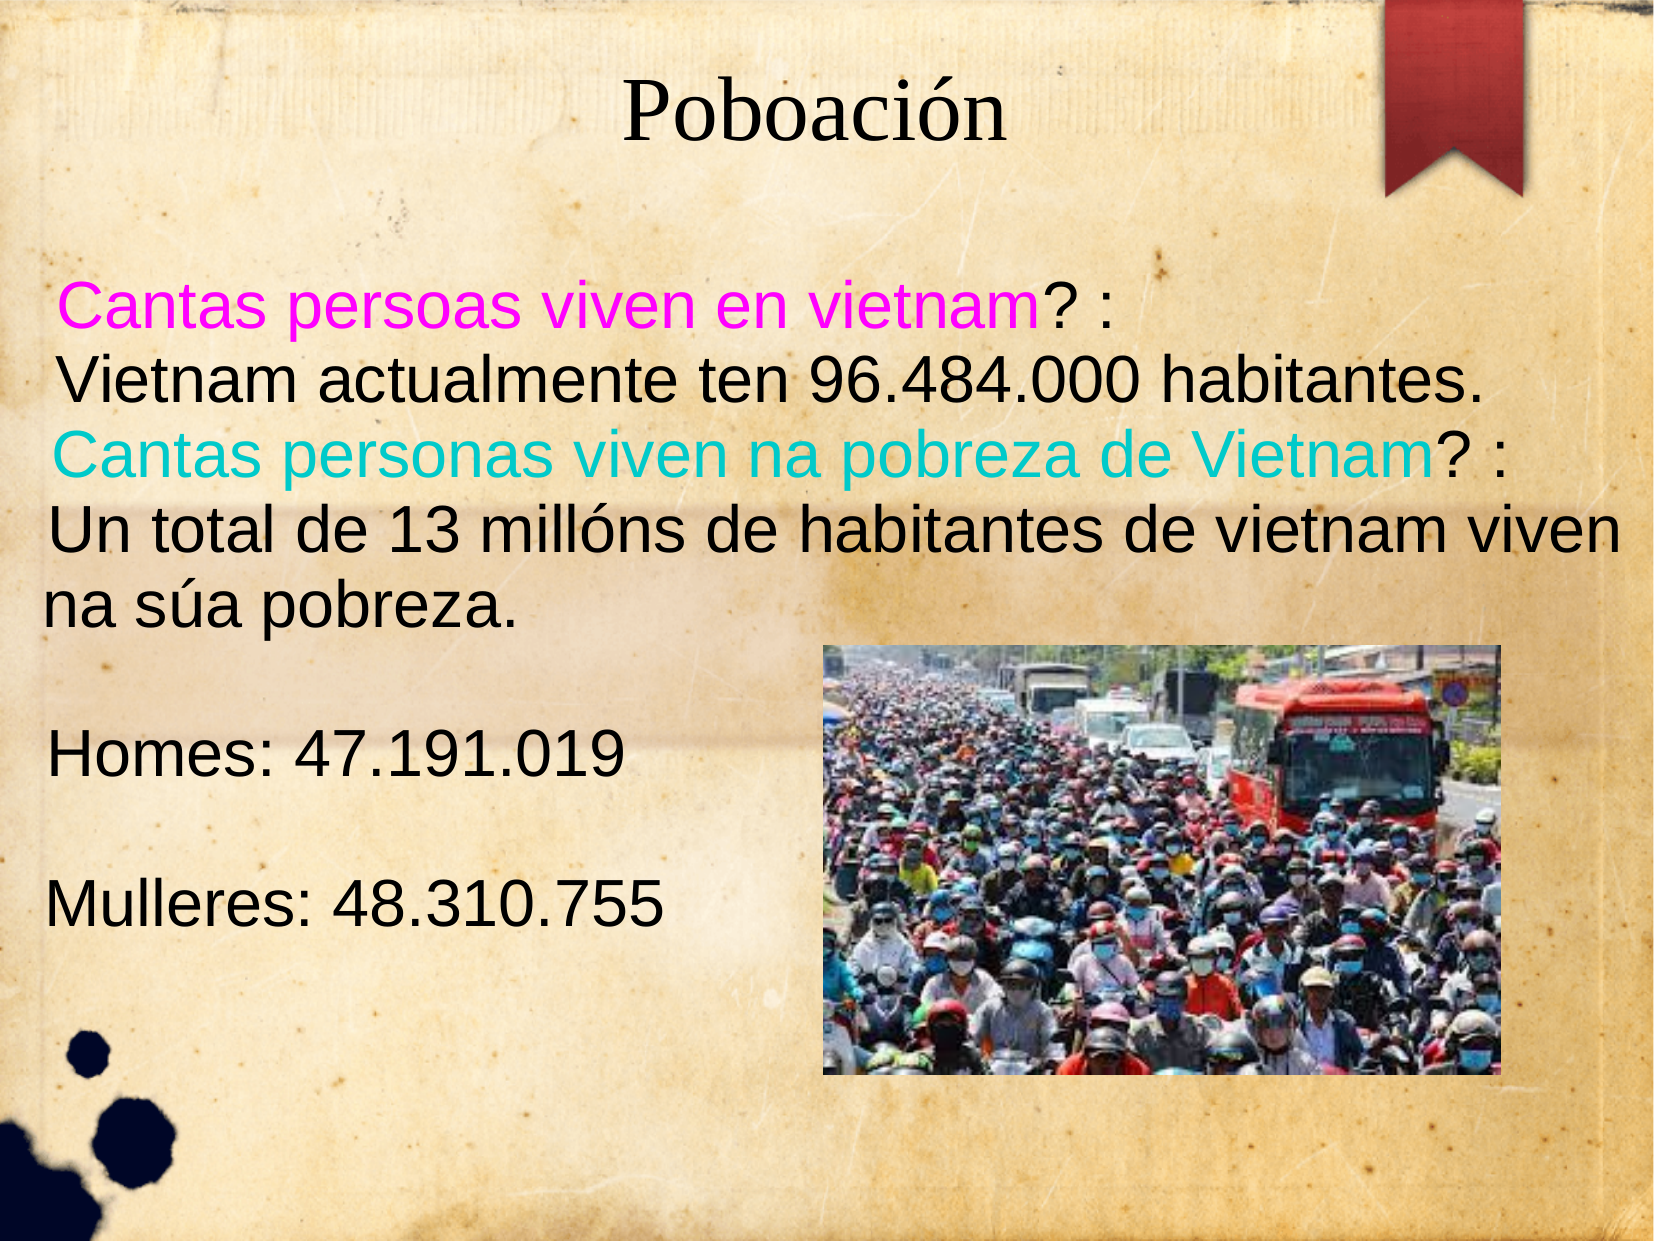

# Poboación
 Cantas persoas viven en vietnam? : Vietnam actualmente ten 96.484.000 habitantes. Cantas personas viven na pobreza de Vietnam? :
 Un total de 13 millóns de habitantes de vietnam viven
 na súa pobreza.
 Homes: 47.191.019
Mulleres: 48.310.755